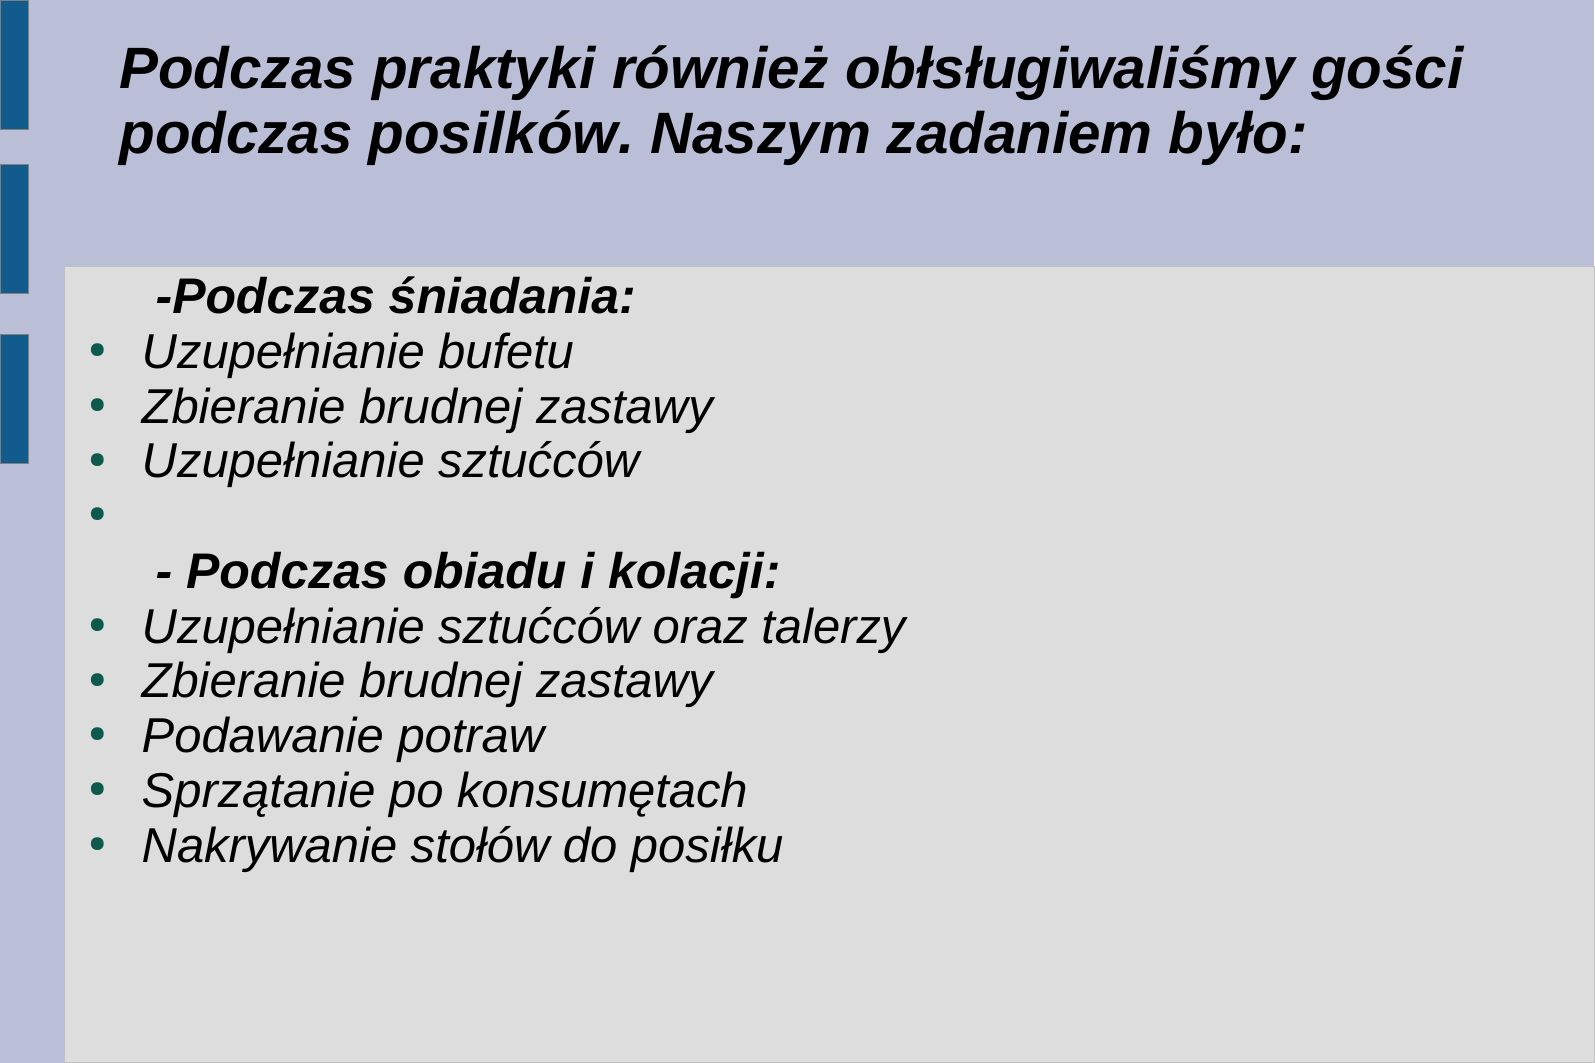

Podczas praktyki również obłsługiwaliśmy gości podczas posilków. Naszym zadaniem było:
# -Podczas śniadania:
Uzupełnianie bufetu
Zbieranie brudnej zastawy
Uzupełnianie sztućców
 - Podczas obiadu i kolacji:
Uzupełnianie sztućców oraz talerzy
Zbieranie brudnej zastawy
Podawanie potraw
Sprzątanie po konsumętach
Nakrywanie stołów do posiłku